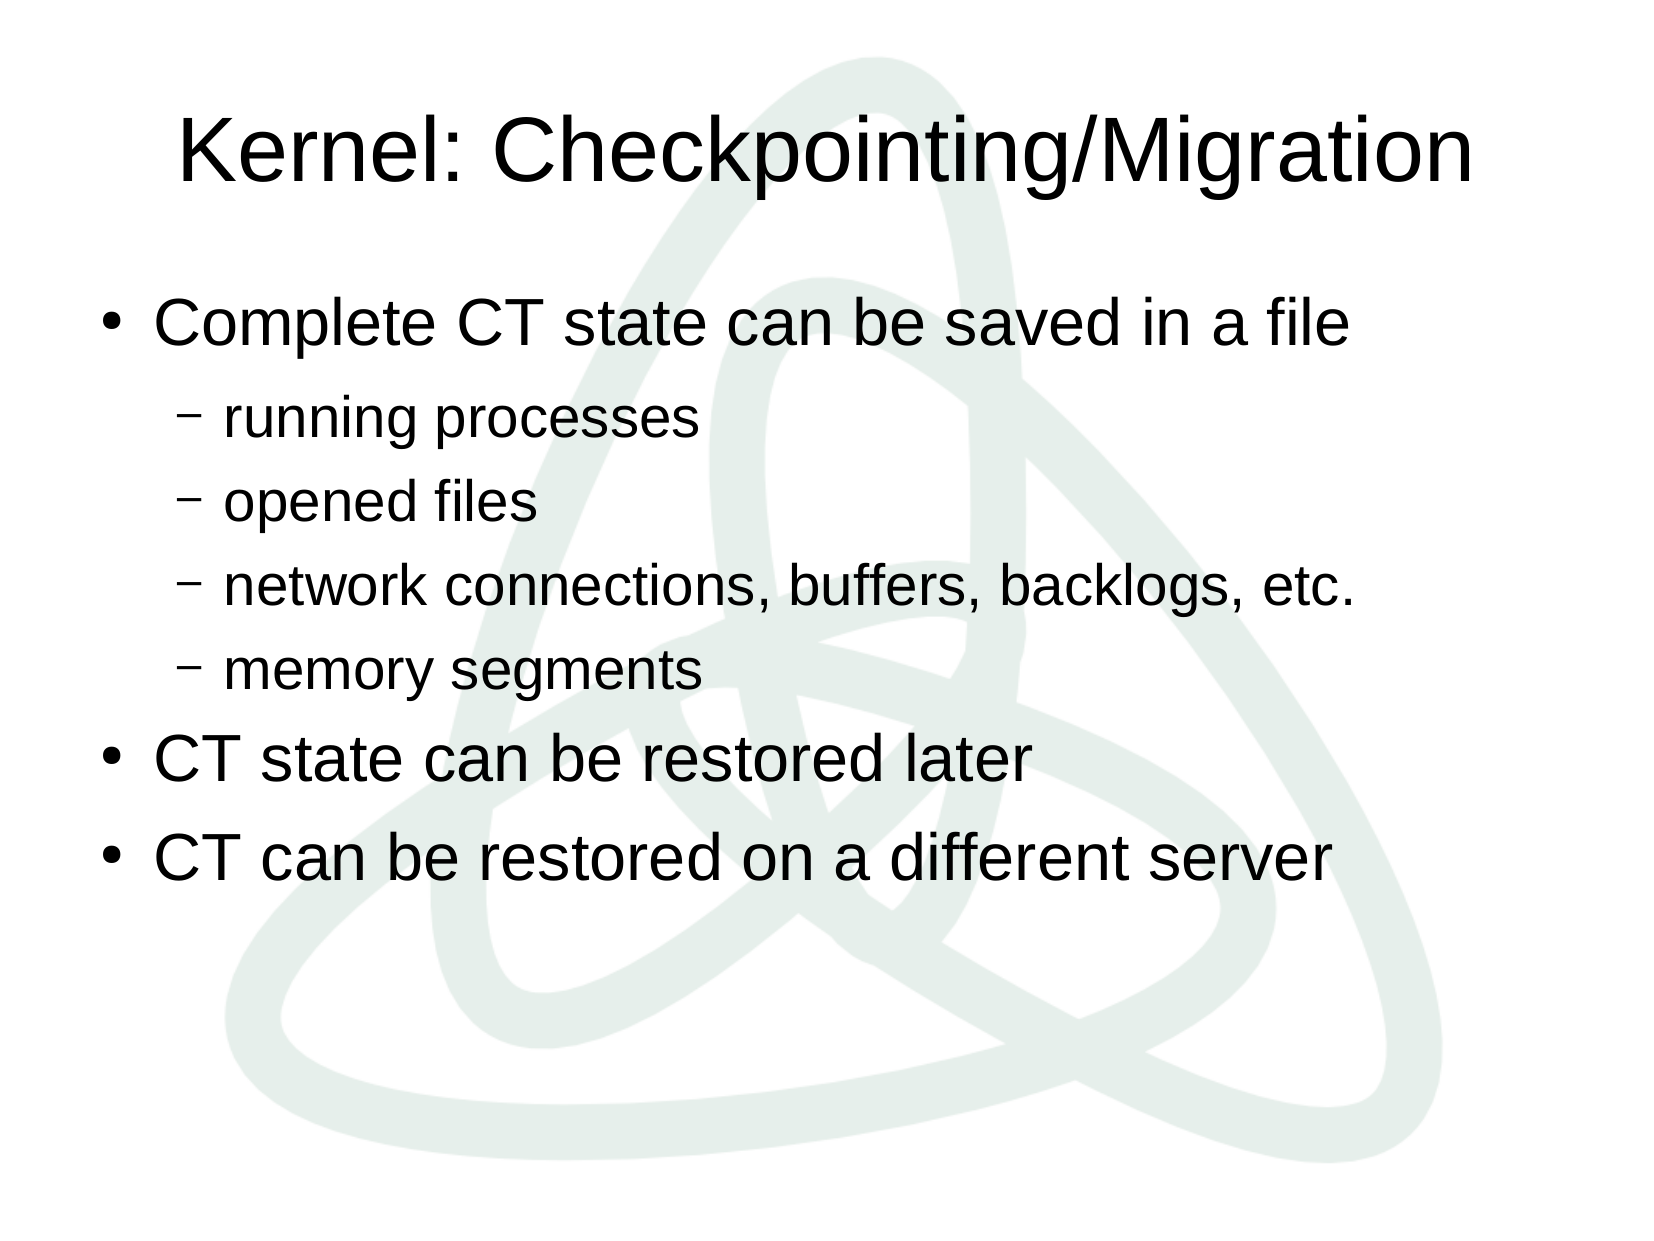

# Kernel: Checkpointing/Migration
Complete CT state can be saved in a file
running processes
opened files
network connections, buffers, backlogs, etc.
memory segments
CT state can be restored later
CT can be restored on a different server